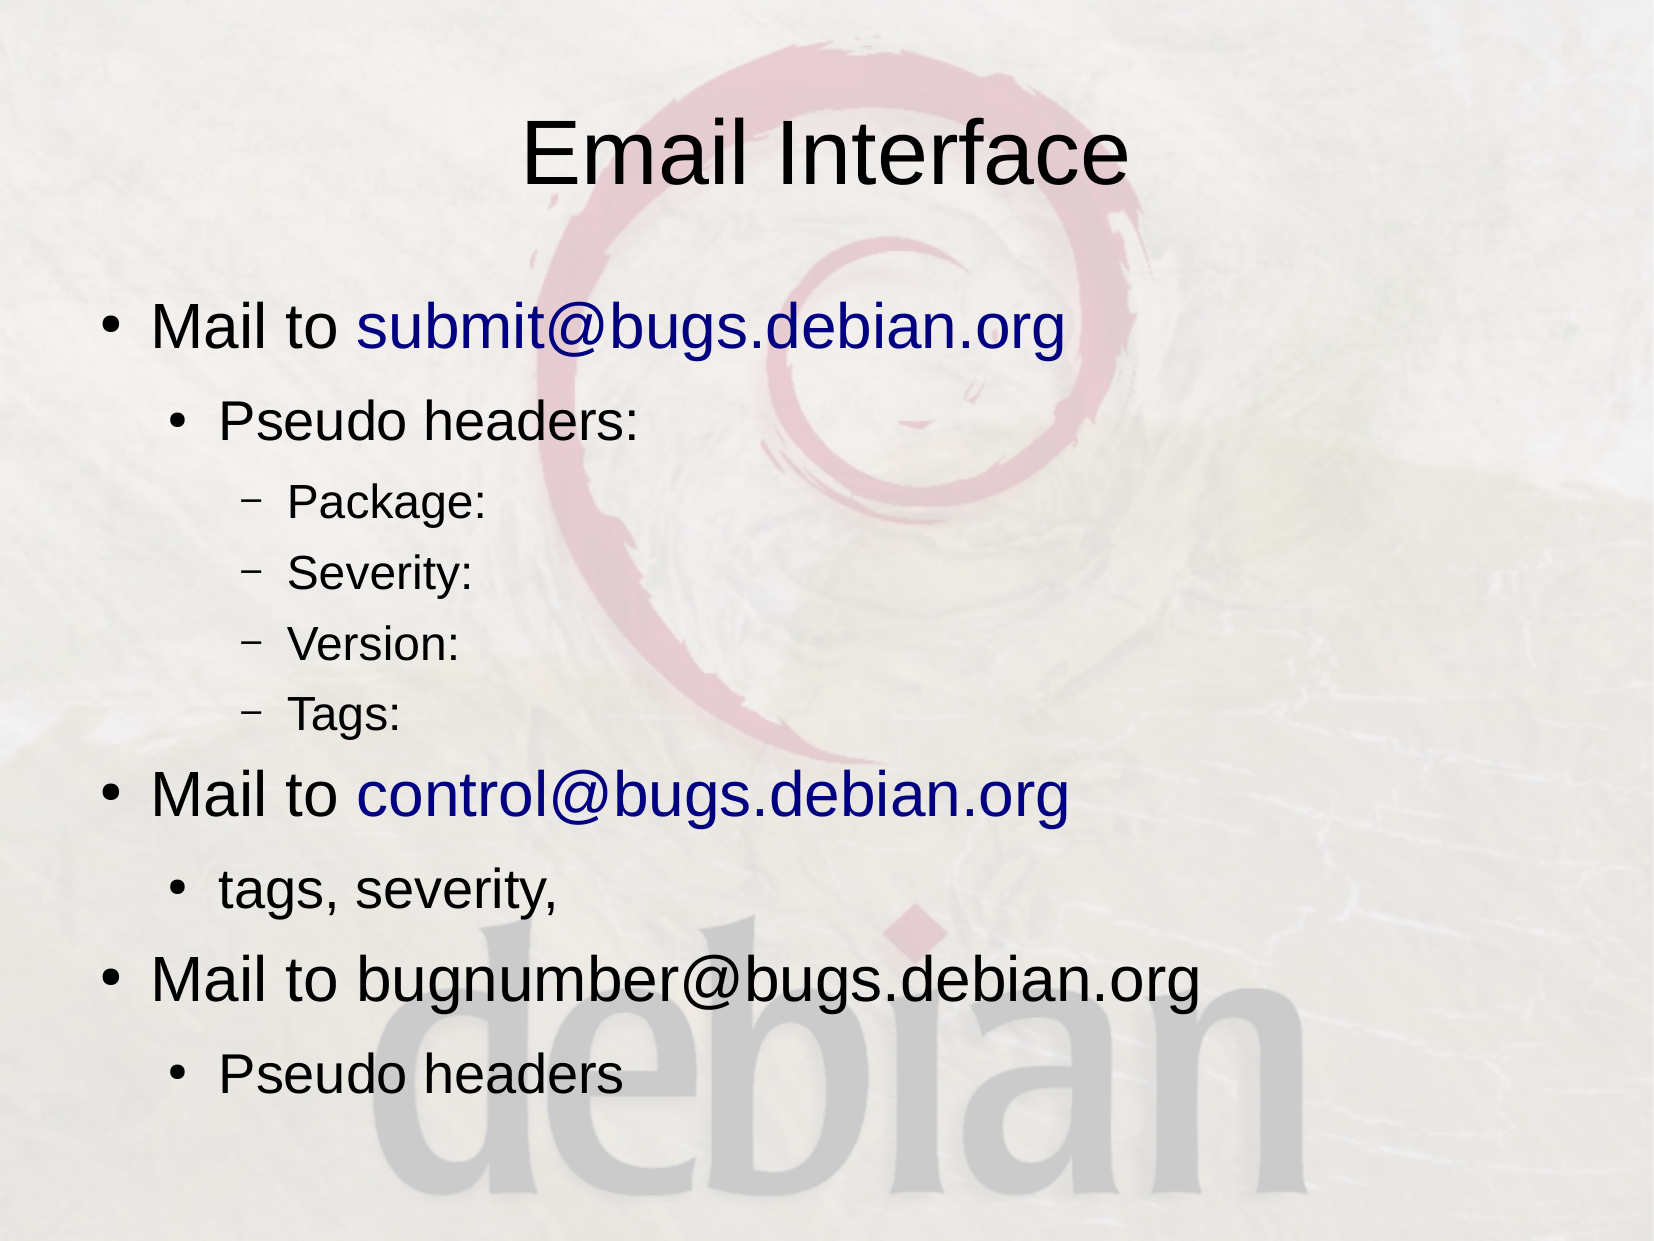

# Email Interface
Mail to submit@bugs.debian.org
Pseudo headers:
Package:
Severity:
Version:
Tags:
Mail to control@bugs.debian.org
tags, severity,
Mail to bugnumber@bugs.debian.org
Pseudo headers